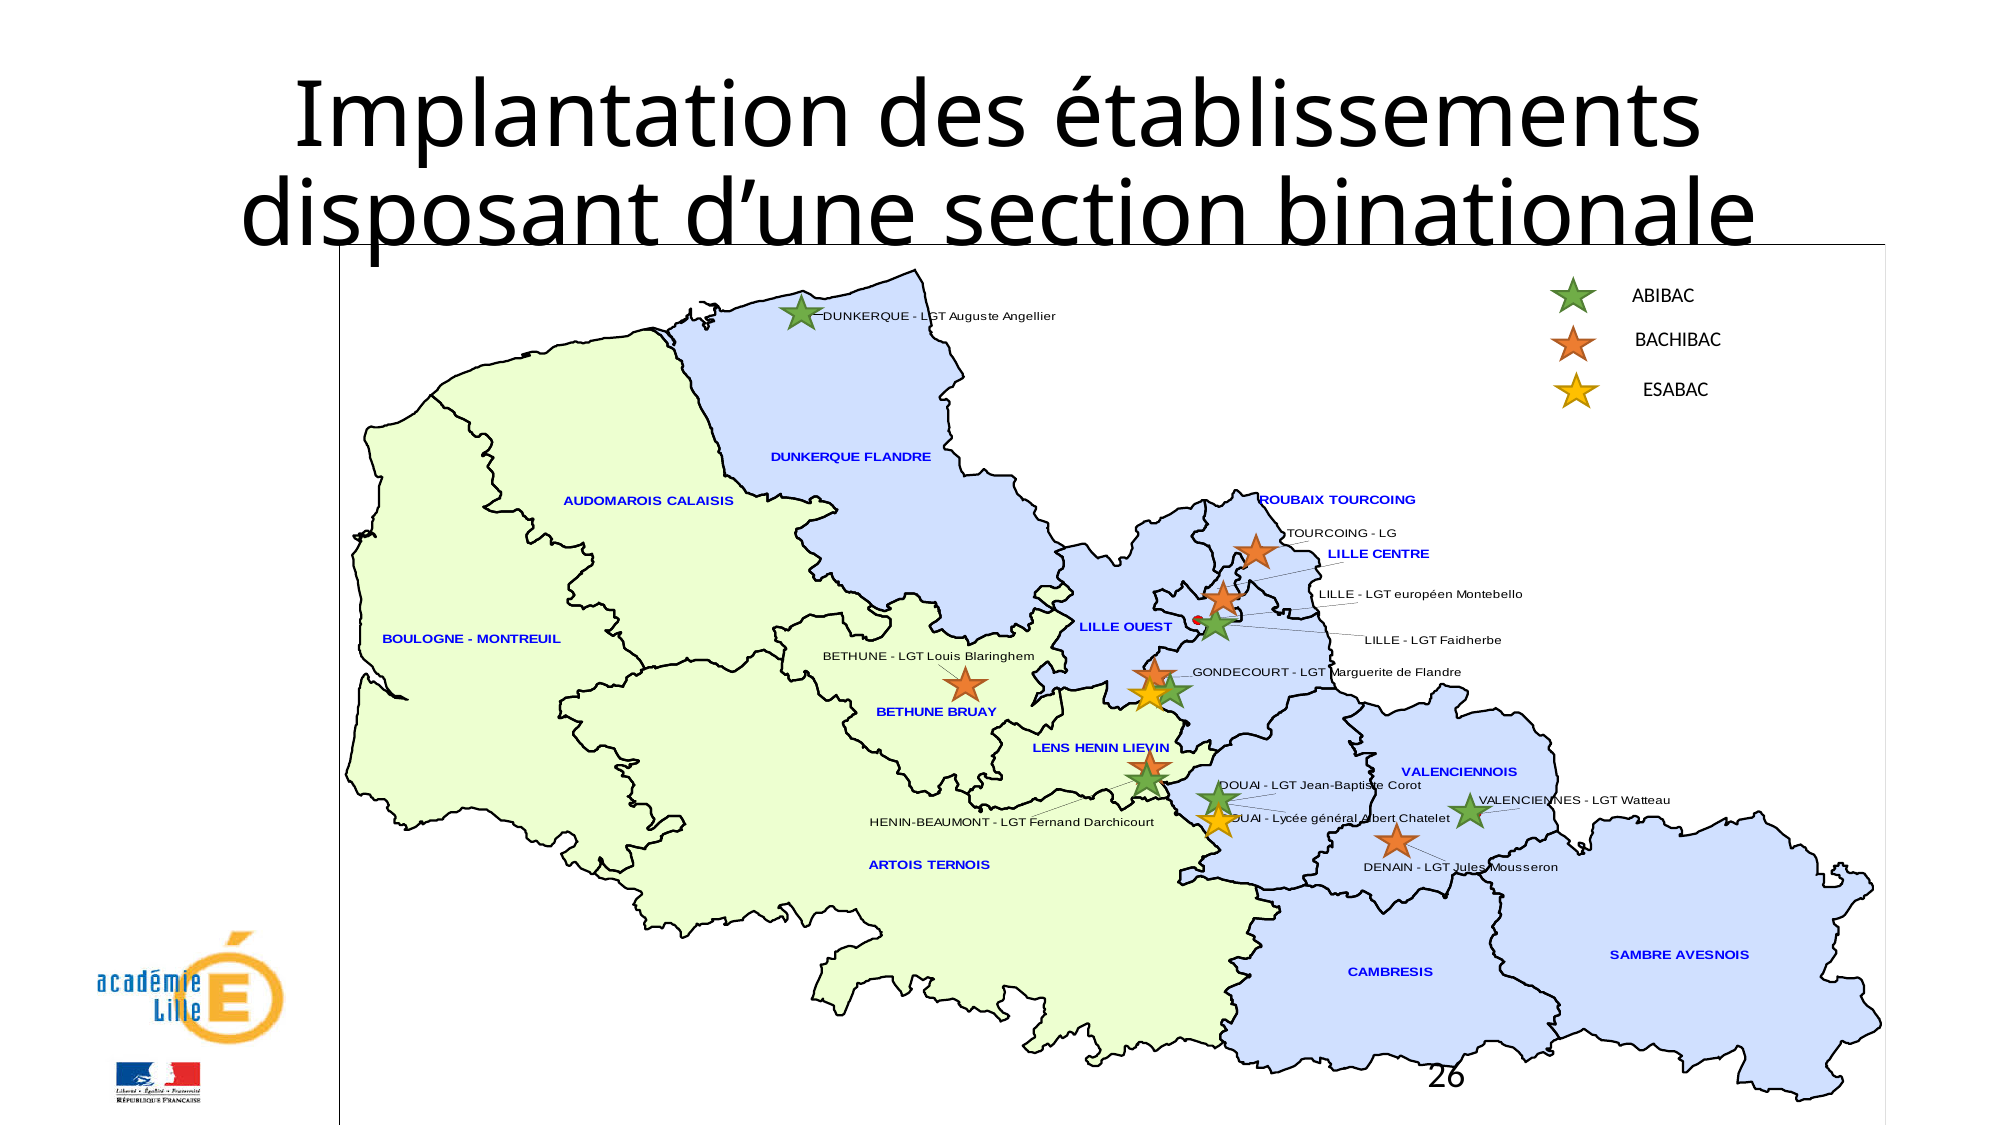

# Implantation des établissements disposant d’une section binationale
ABIBAC
BACHIBAC
ESABAC